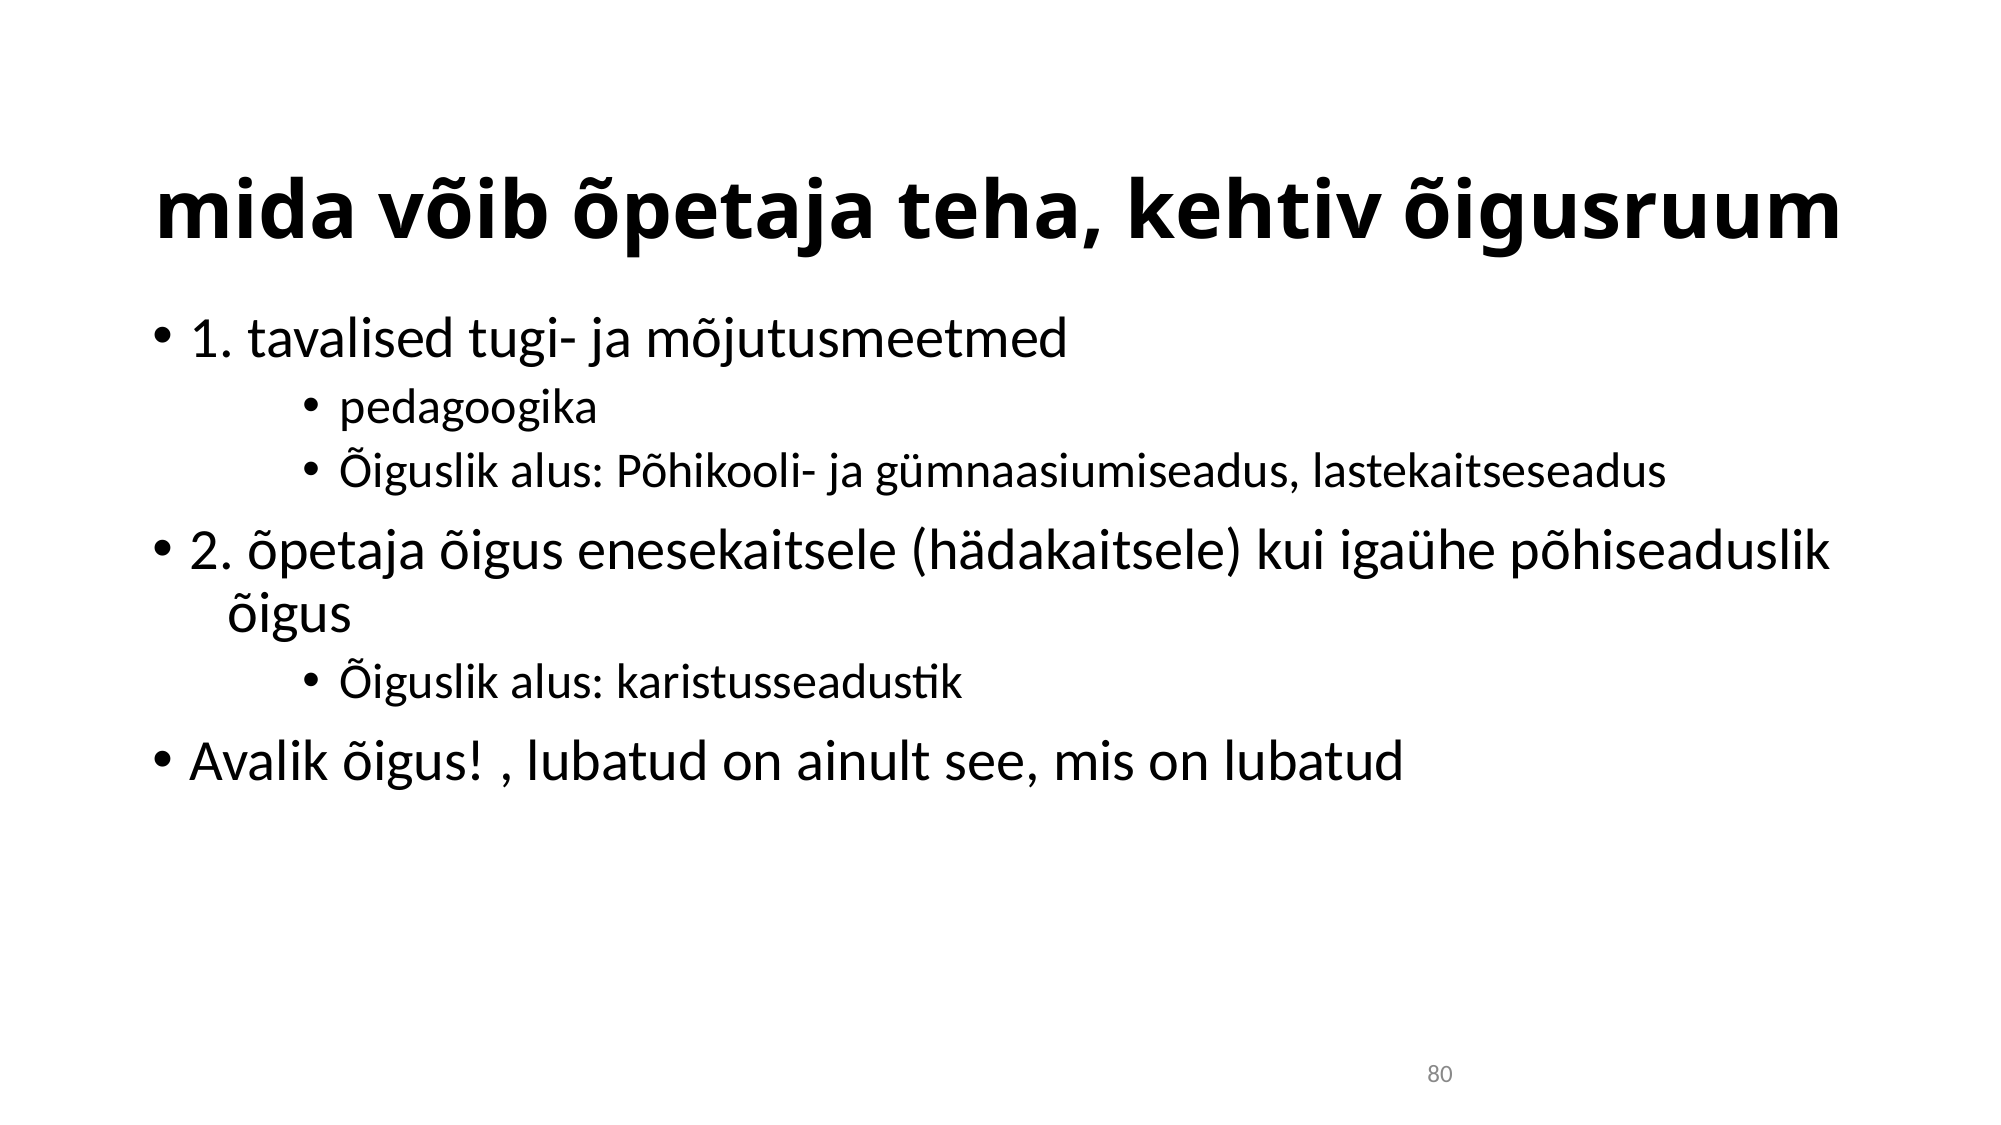

# mida võib õpetaja teha, kehtiv õigusruum
1. tavalised tugi- ja mõjutusmeetmed
pedagoogika
Õiguslik alus: Põhikooli- ja gümnaasiumiseadus, lastekaitseseadus
2. õpetaja õigus enesekaitsele (hädakaitsele) kui igaühe põhiseaduslik õigus
Õiguslik alus: karistusseadustik
Avalik õigus! , lubatud on ainult see, mis on lubatud
80